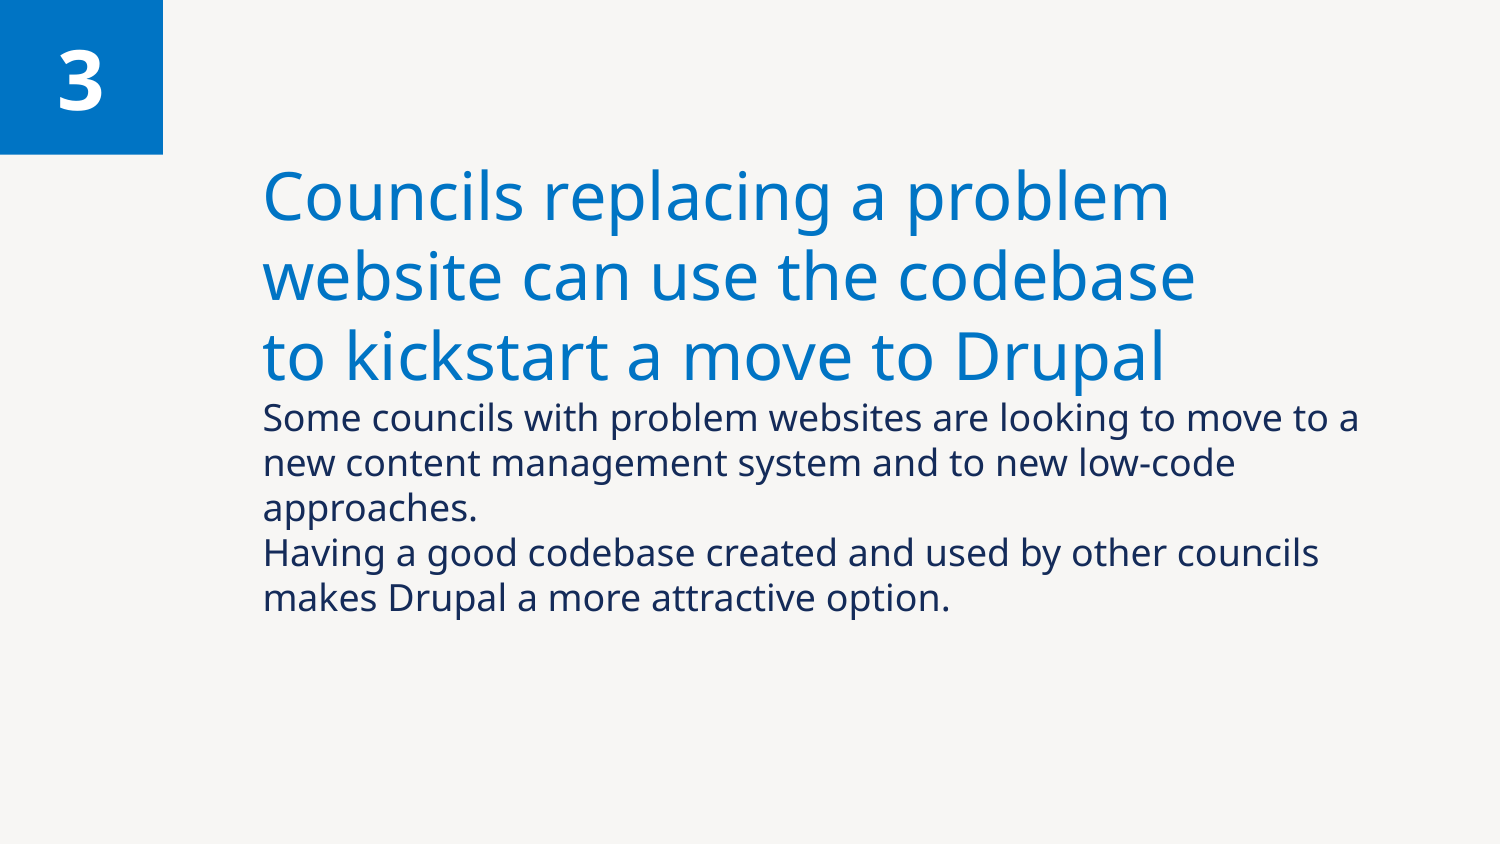

3
# Councils replacing a problem website can use the codebase to kickstart a move to Drupal Some councils with problem websites are looking to move to a new content management system and to new low-code approaches. Having a good codebase created and used by other councils makes Drupal a more attractive option.